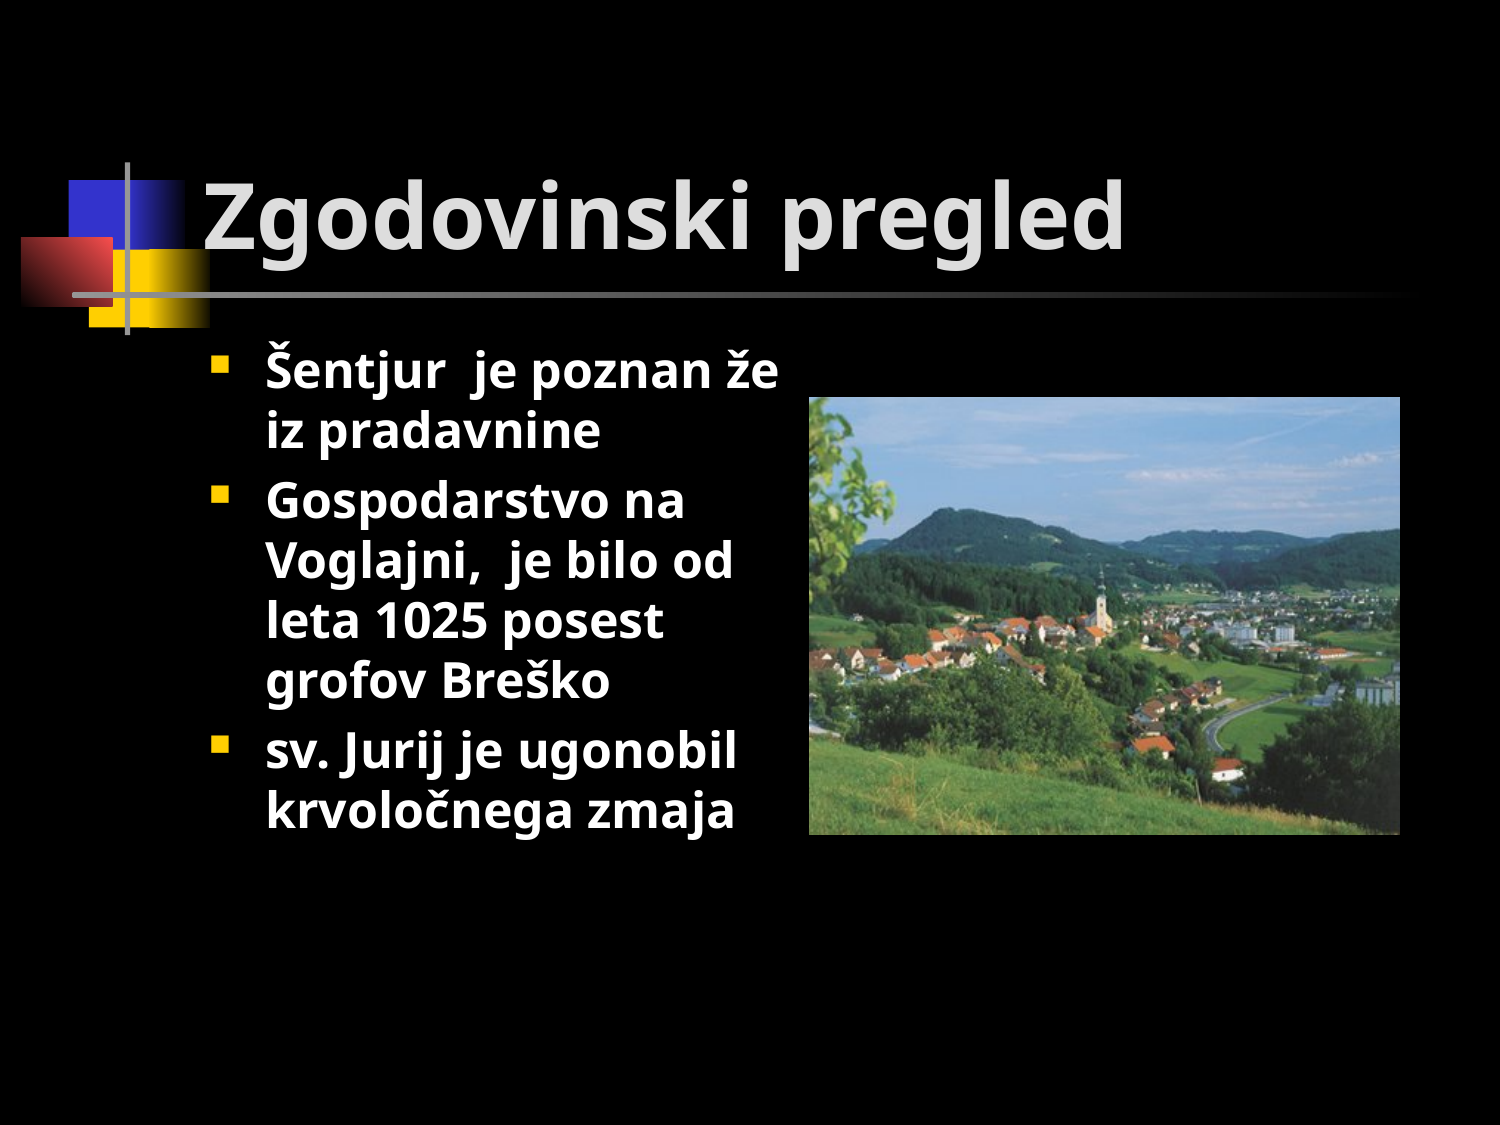

# Zgodovinski pregled
Šentjur je poznan že iz pradavnine
Gospodarstvo na Voglajni, je bilo od leta 1025 posest grofov Breško
sv. Jurij je ugonobil krvoločnega zmaja